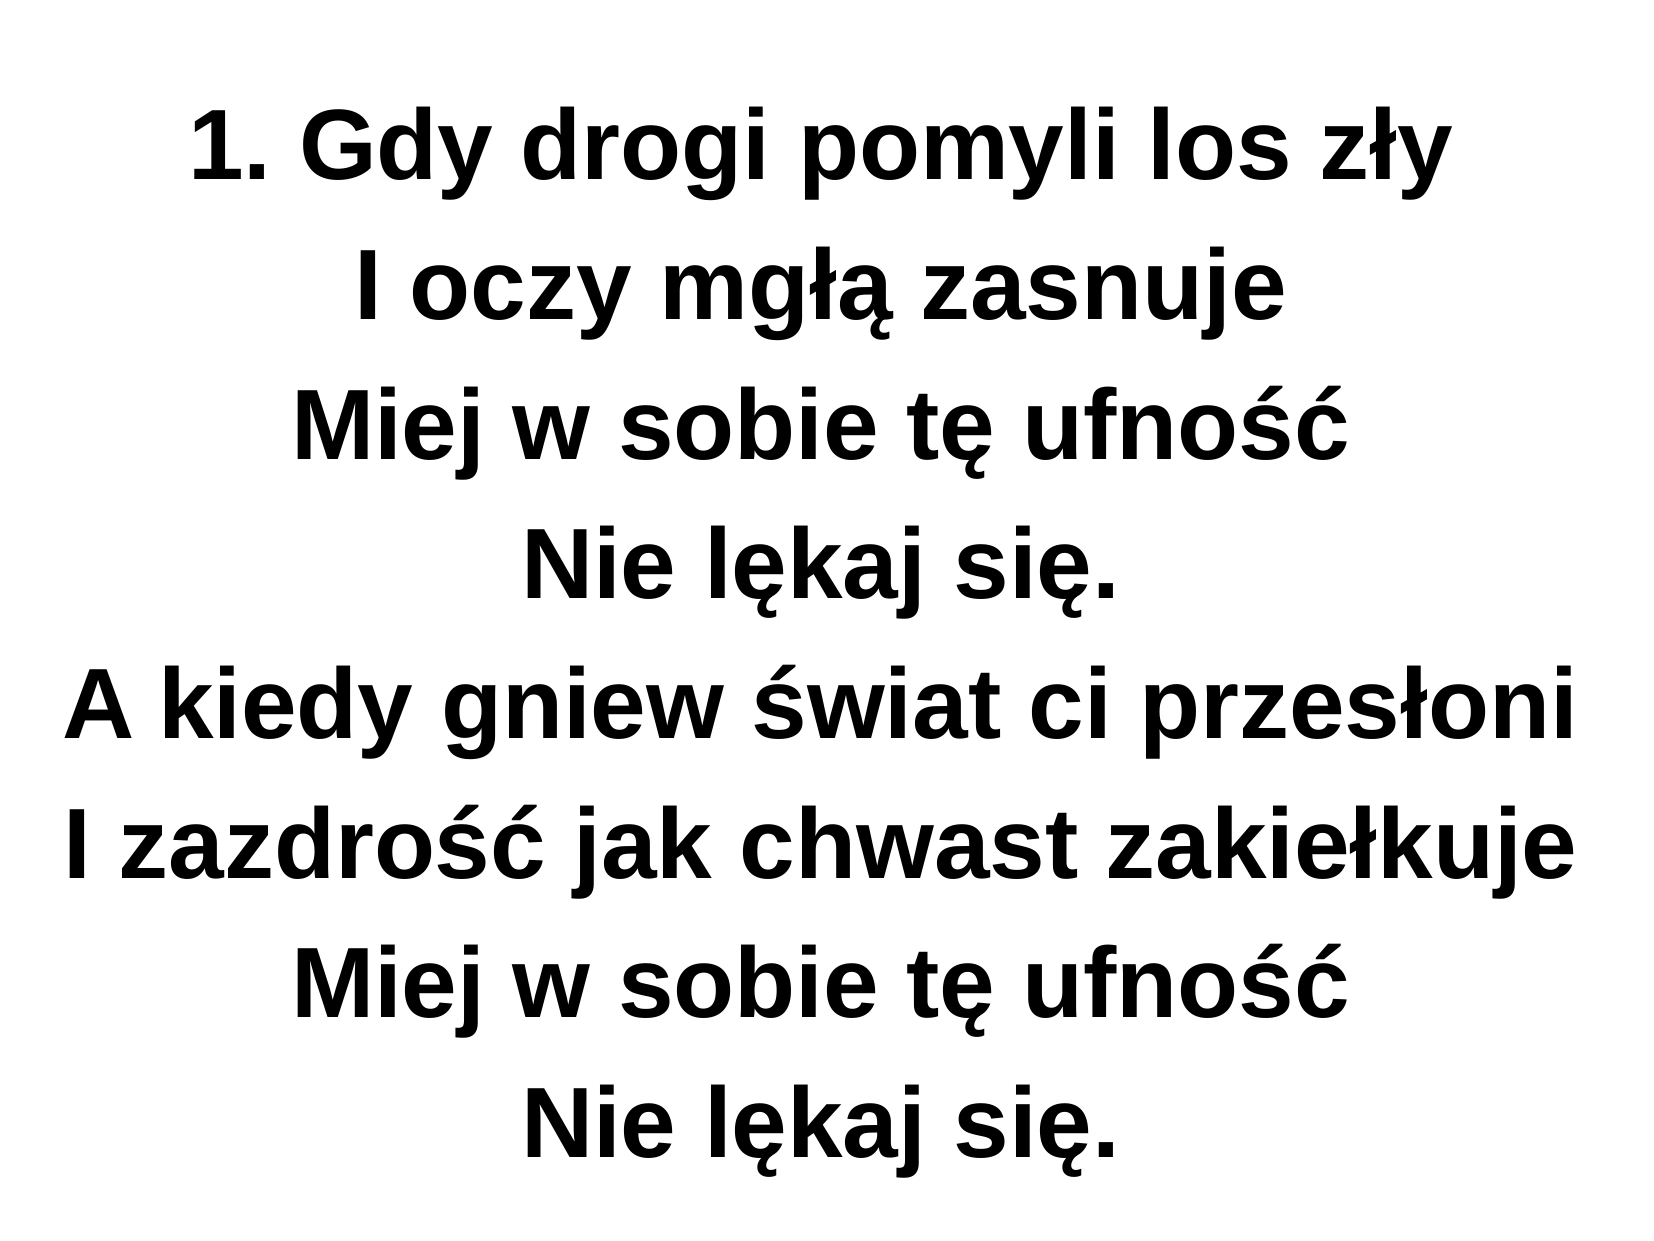

# 1. Gdy drogi pomyli los zły
I oczy mgłą zasnuje
Miej w sobie tę ufność
Nie lękaj się.
A kiedy gniew świat ci przesłoni
I zazdrość jak chwast zakiełkuje
Miej w sobie tę ufność
Nie lękaj się.